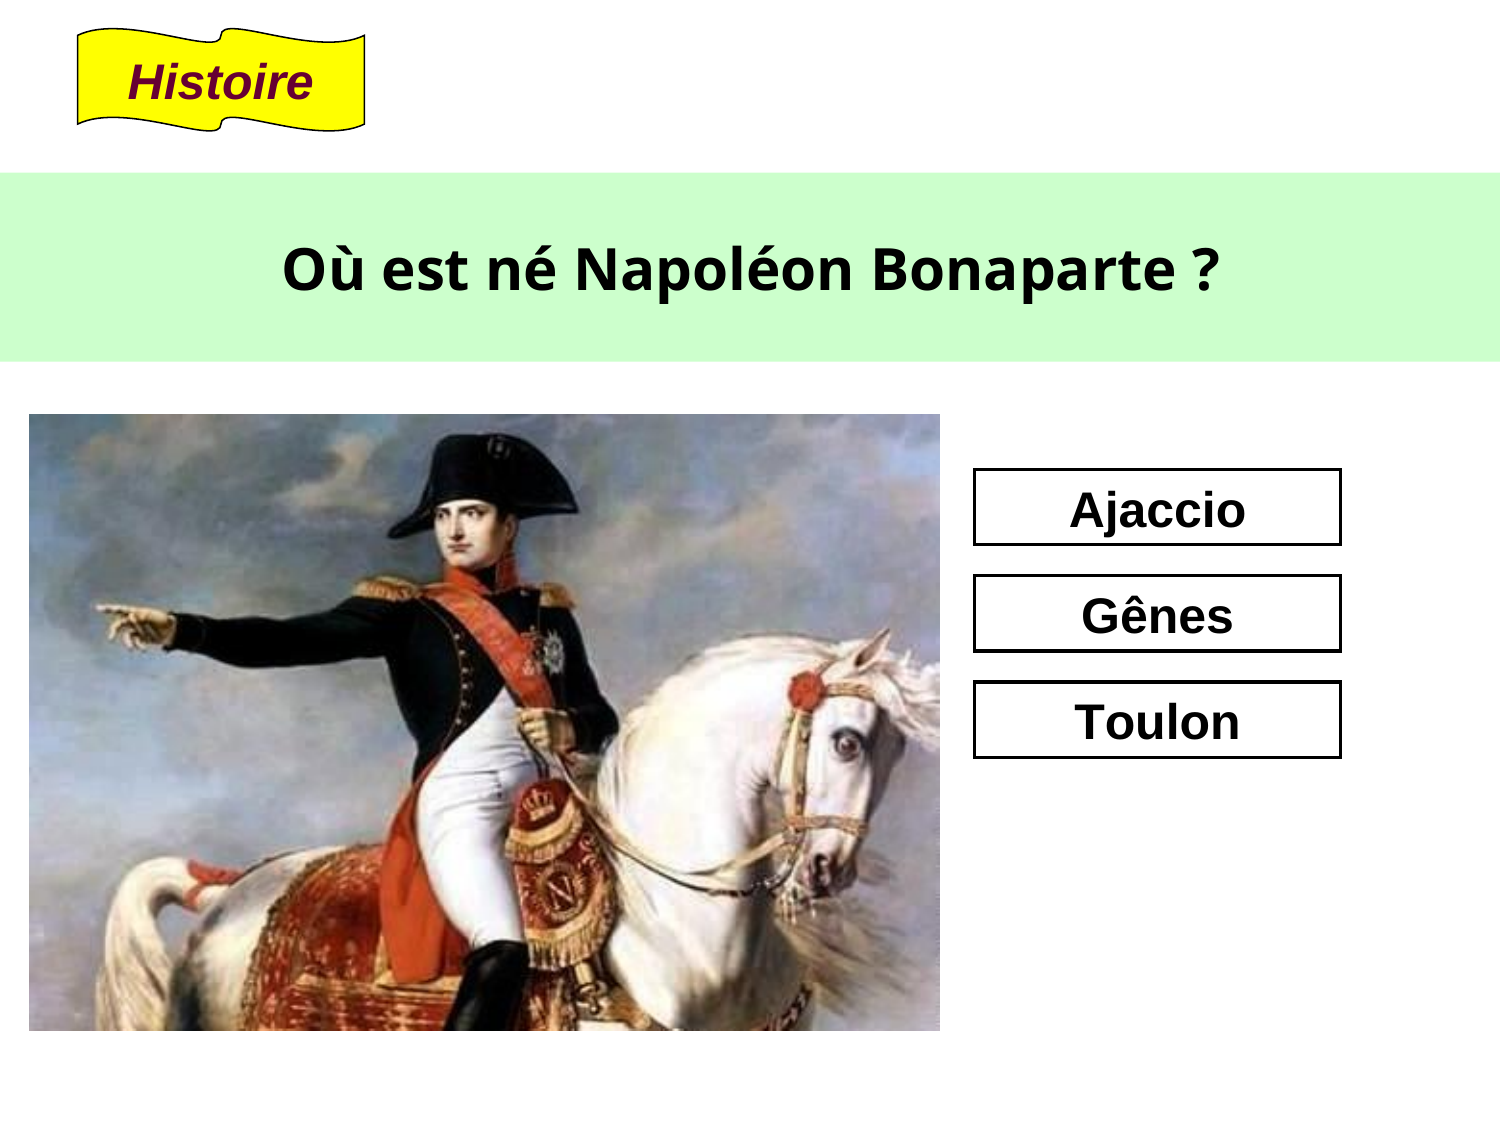

Histoire
Où est né Napoléon Bonaparte ?
Ajaccio
Gênes
Toulon